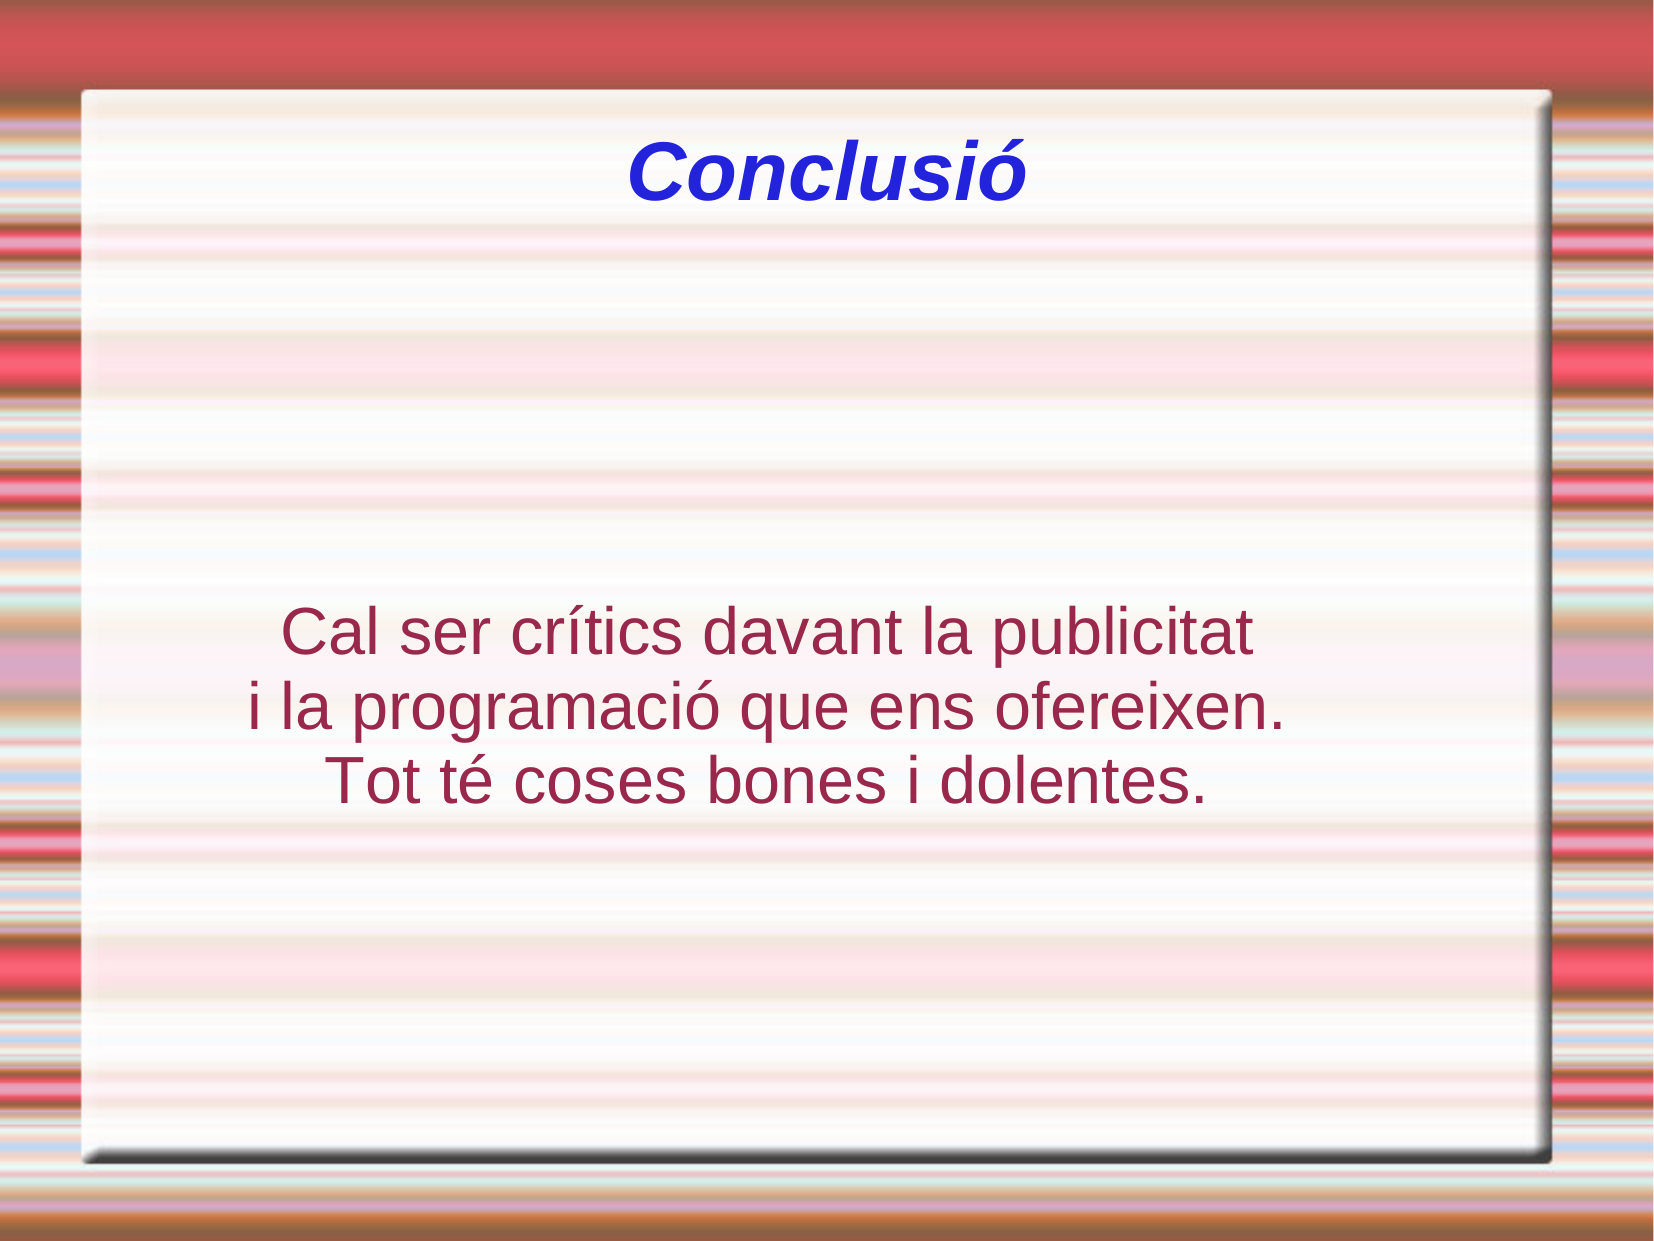

# Conclusió
Cal ser crítics davant la publicitat
 i la programació que ens ofereixen.
Tot té coses bones i dolentes.